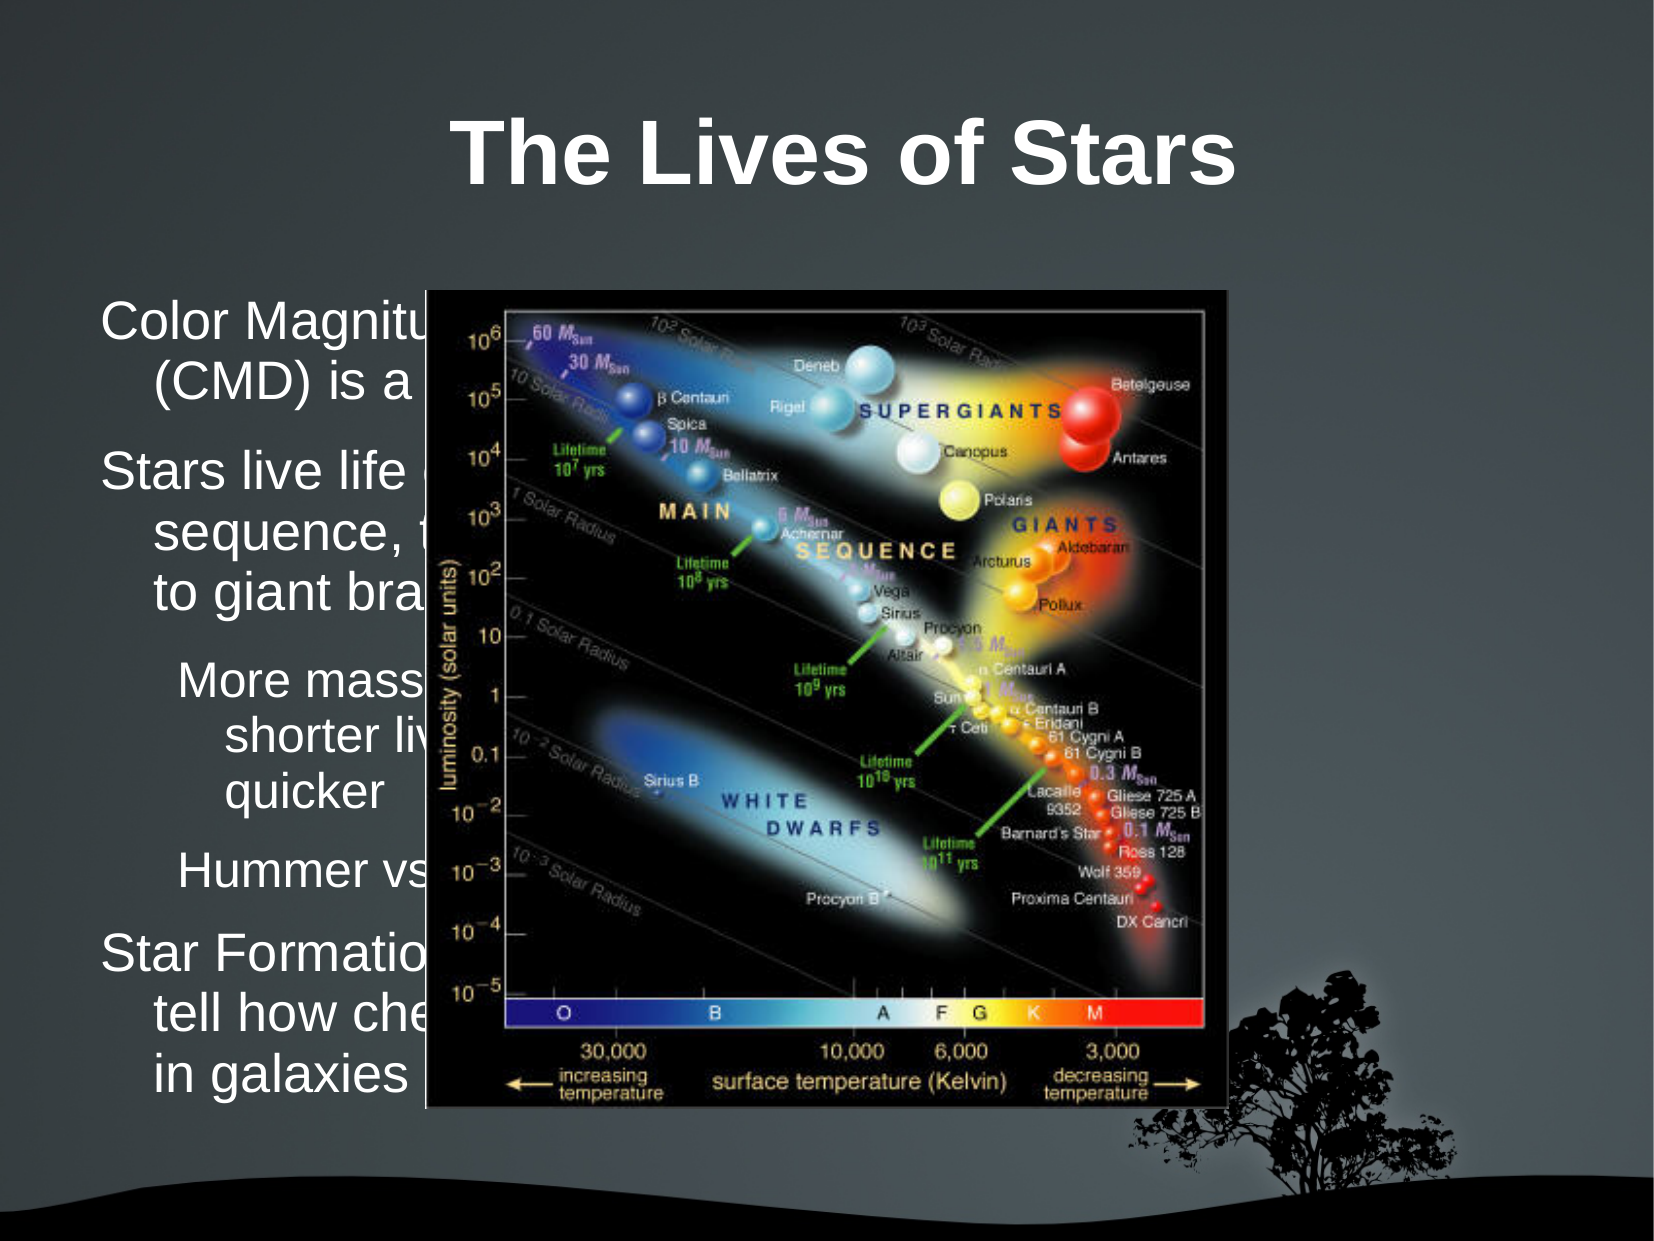

# The Lives of Stars
Color Magnitude Diagram (CMD) is a “fossil record”
Stars live life on main sequence, then evolve off to giant branches as age
More massive stars lead shorter lives, evolve much quicker
Hummer vs. Volkswagen
Star Formation Histories can tell how chemicals evolved in galaxies